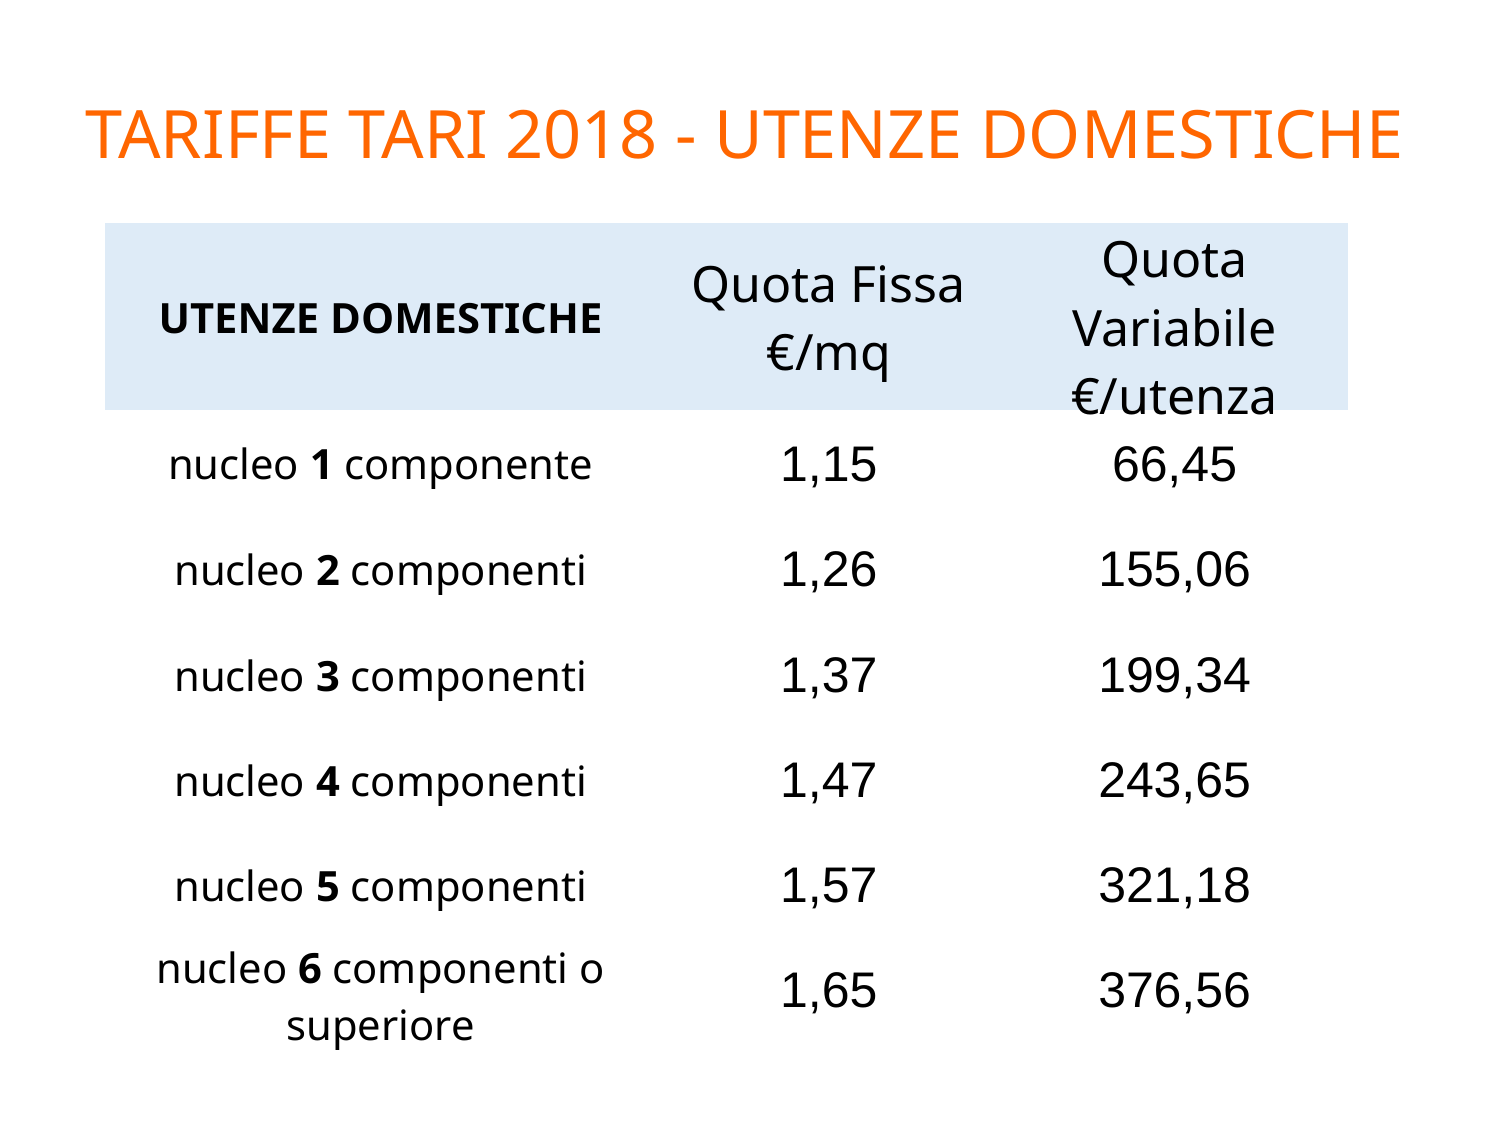

# TARIFFE TARI 2018 - UTENZE DOMESTICHE
| UTENZE DOMESTICHE | Quota Fissa €/mq | Quota Variabile €/utenza |
| --- | --- | --- |
| nucleo 1 componente | 1,15 | 66,45 |
| nucleo 2 componenti | 1,26 | 155,06 |
| nucleo 3 componenti | 1,37 | 199,34 |
| nucleo 4 componenti | 1,47 | 243,65 |
| nucleo 5 componenti | 1,57 | 321,18 |
| nucleo 6 componenti o superiore | 1,65 | 376,56 |